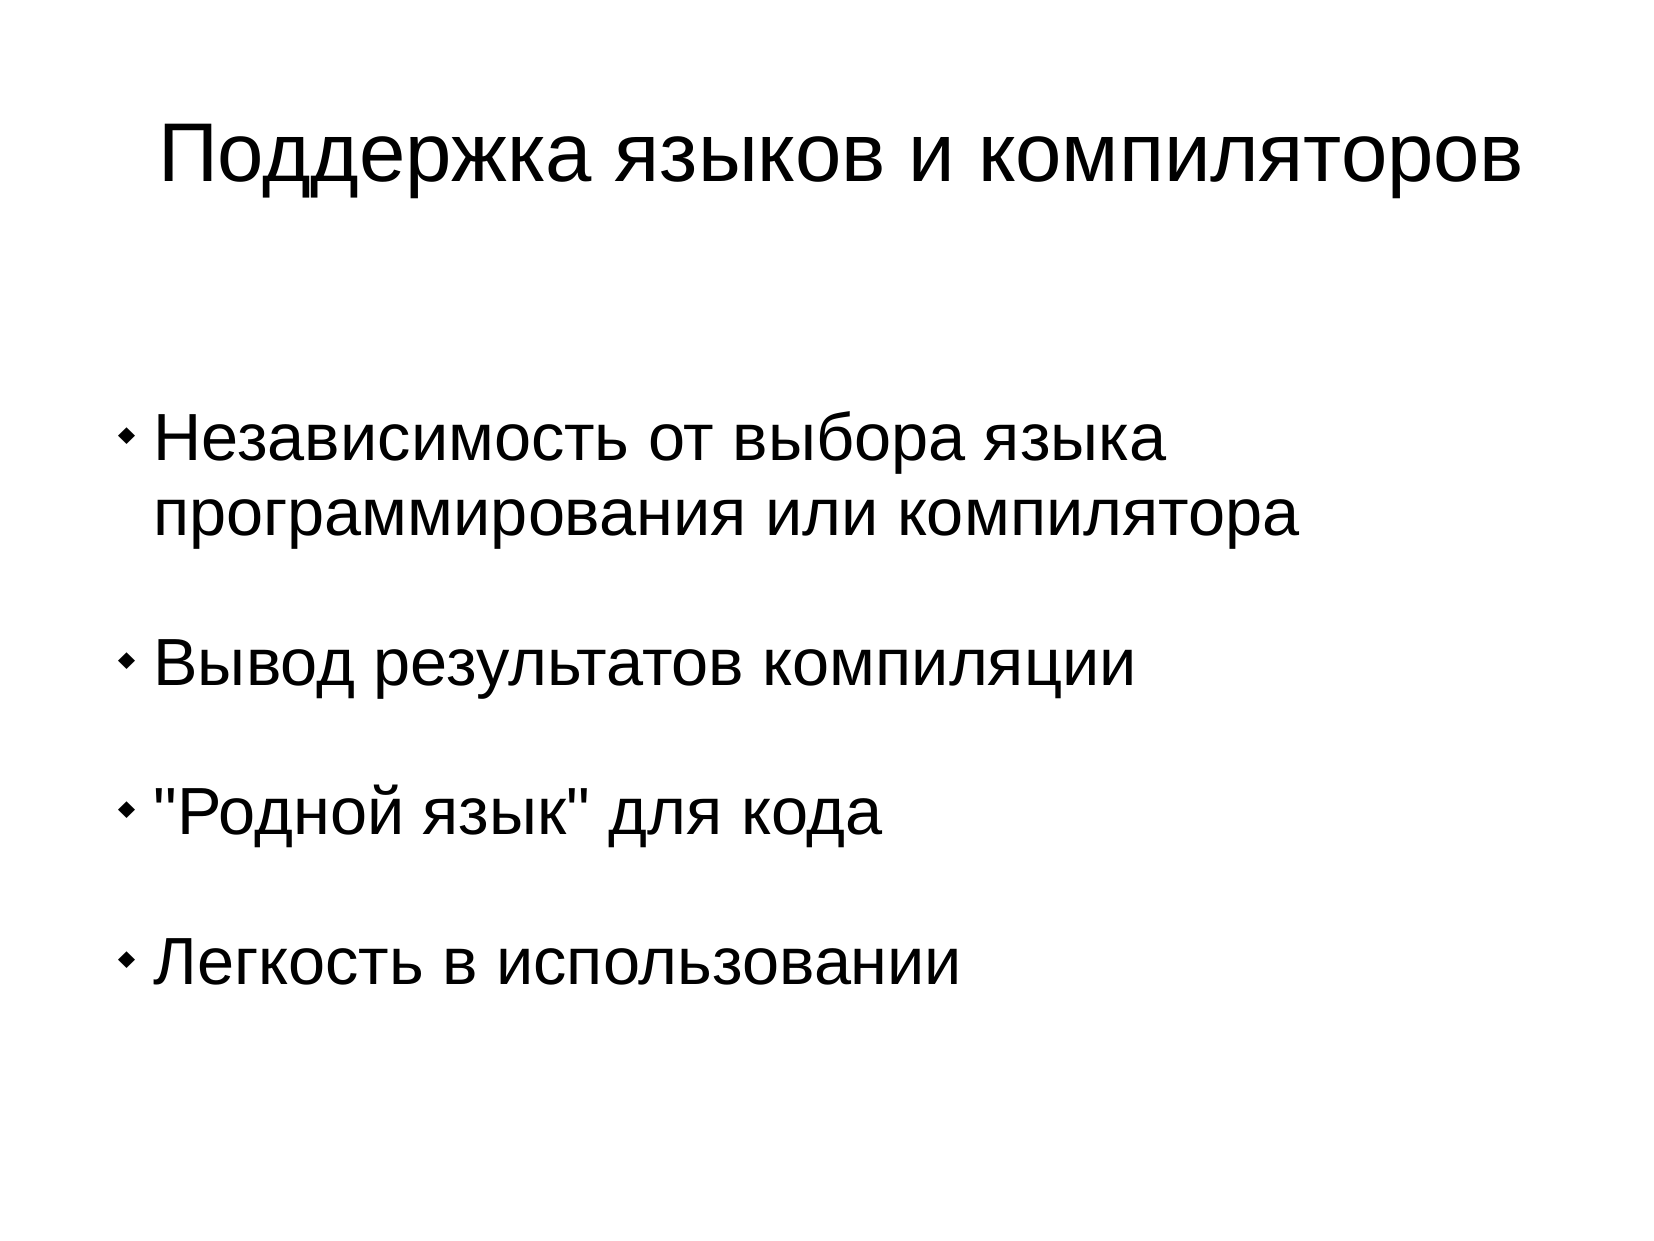

# Поддержка языков и компиляторов
Независимость от выбора языка программирования или компилятора
Вывод результатов компиляции
"Родной язык" для кода
Легкость в использовании